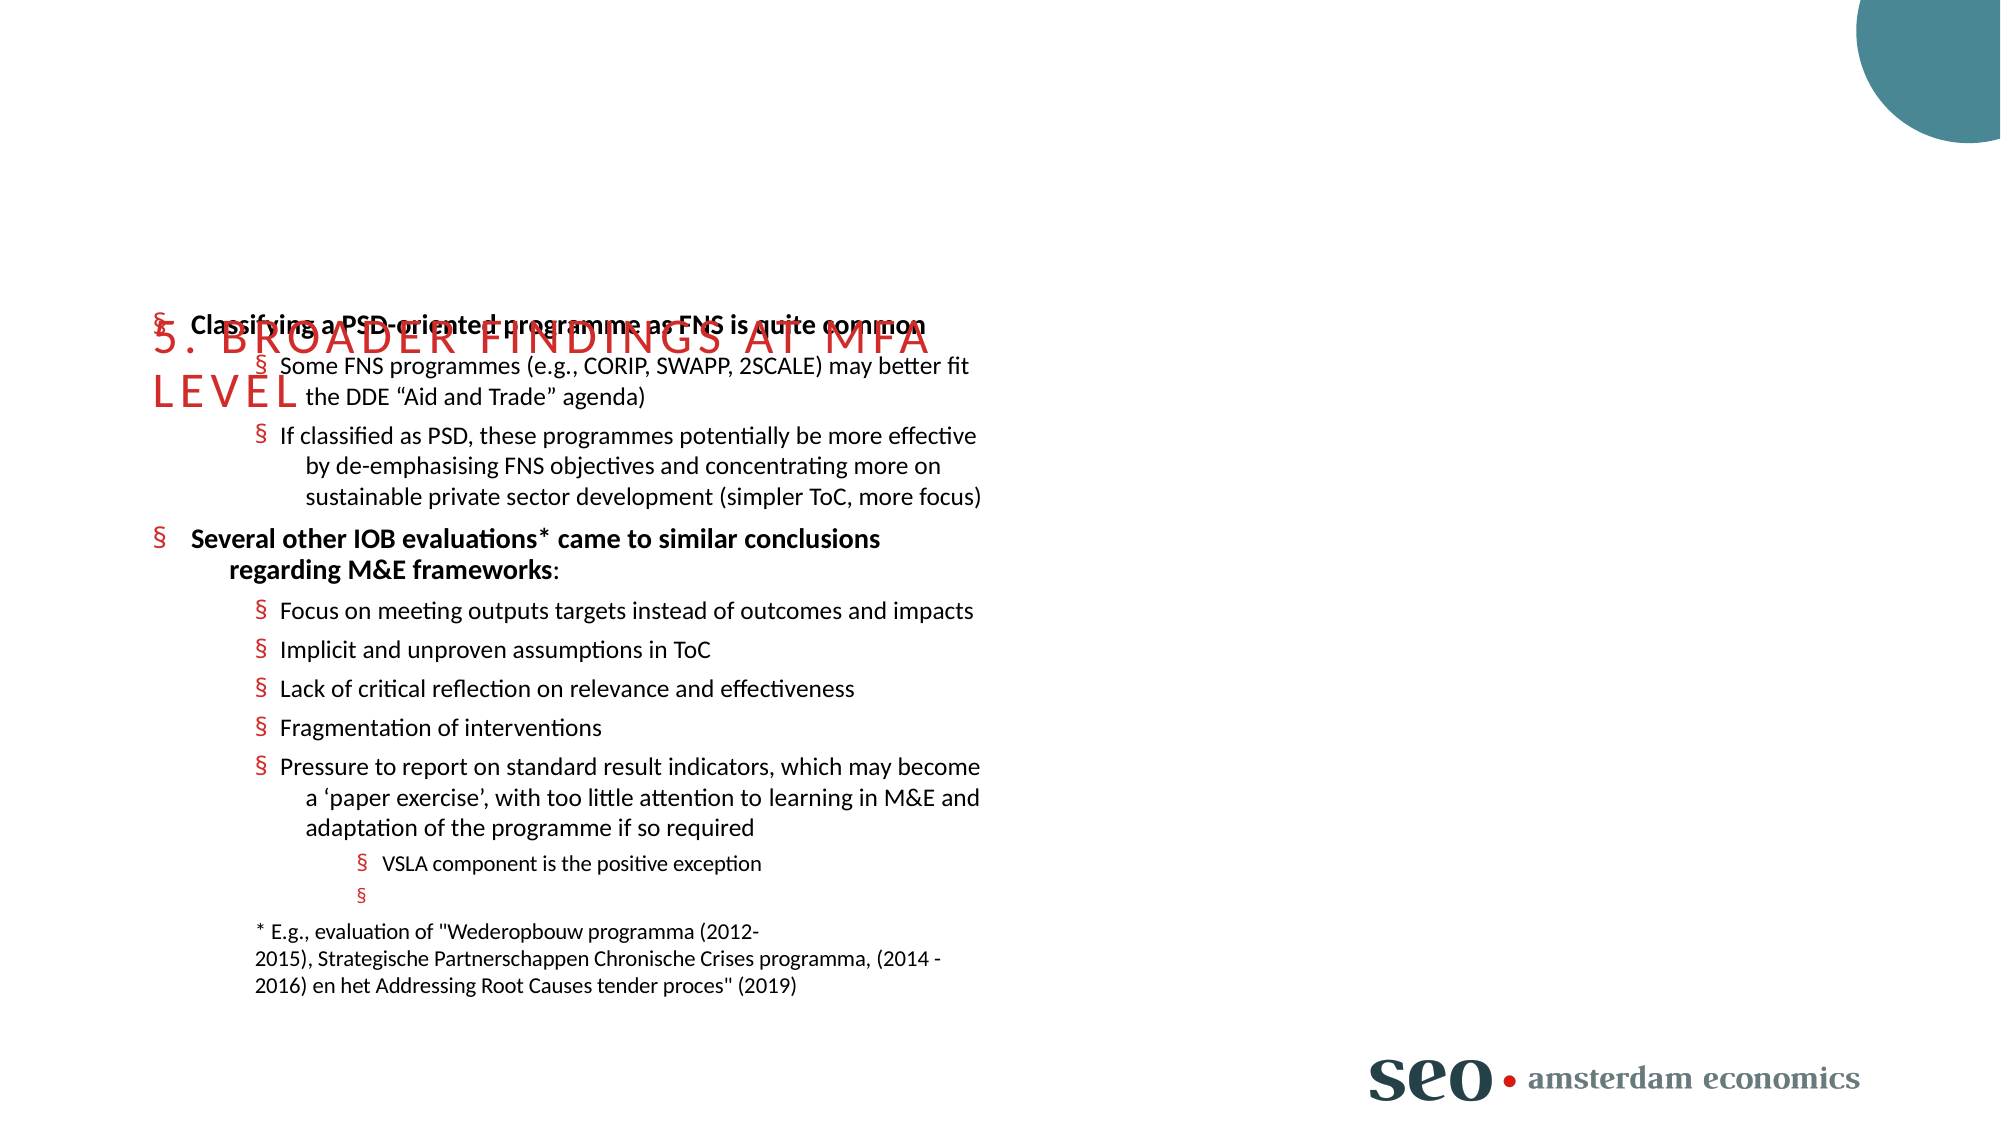

# Classifying a PSD-oriented programme as FNS is quite common
Some FNS programmes (e.g., CORIP, SWAPP, 2SCALE) may better fit the DDE “Aid and Trade” agenda)
If classified as PSD, these programmes potentially be more effective by de-emphasising FNS objectives and concentrating more on sustainable private sector development (simpler ToC, more focus)
Several other IOB evaluations* came to similar conclusions regarding M&E frameworks:
Focus on meeting outputs targets instead of outcomes and impacts
Implicit and unproven assumptions in ToC
Lack of critical reflection on relevance and effectiveness
Fragmentation of interventions
Pressure to report on standard result indicators, which may become a ‘paper exercise’, with too little attention to learning in M&E and adaptation of the programme if so required
VSLA component is the positive exception
* E.g., evaluation of "Wederopbouw programma (2012-2015), Strategische Partnerschappen Chronische Crises programma, (2014 - 2016) en het Addressing Root Causes tender proces" (2019)
5. BROADER FINDINGS AT MFA LEVEL